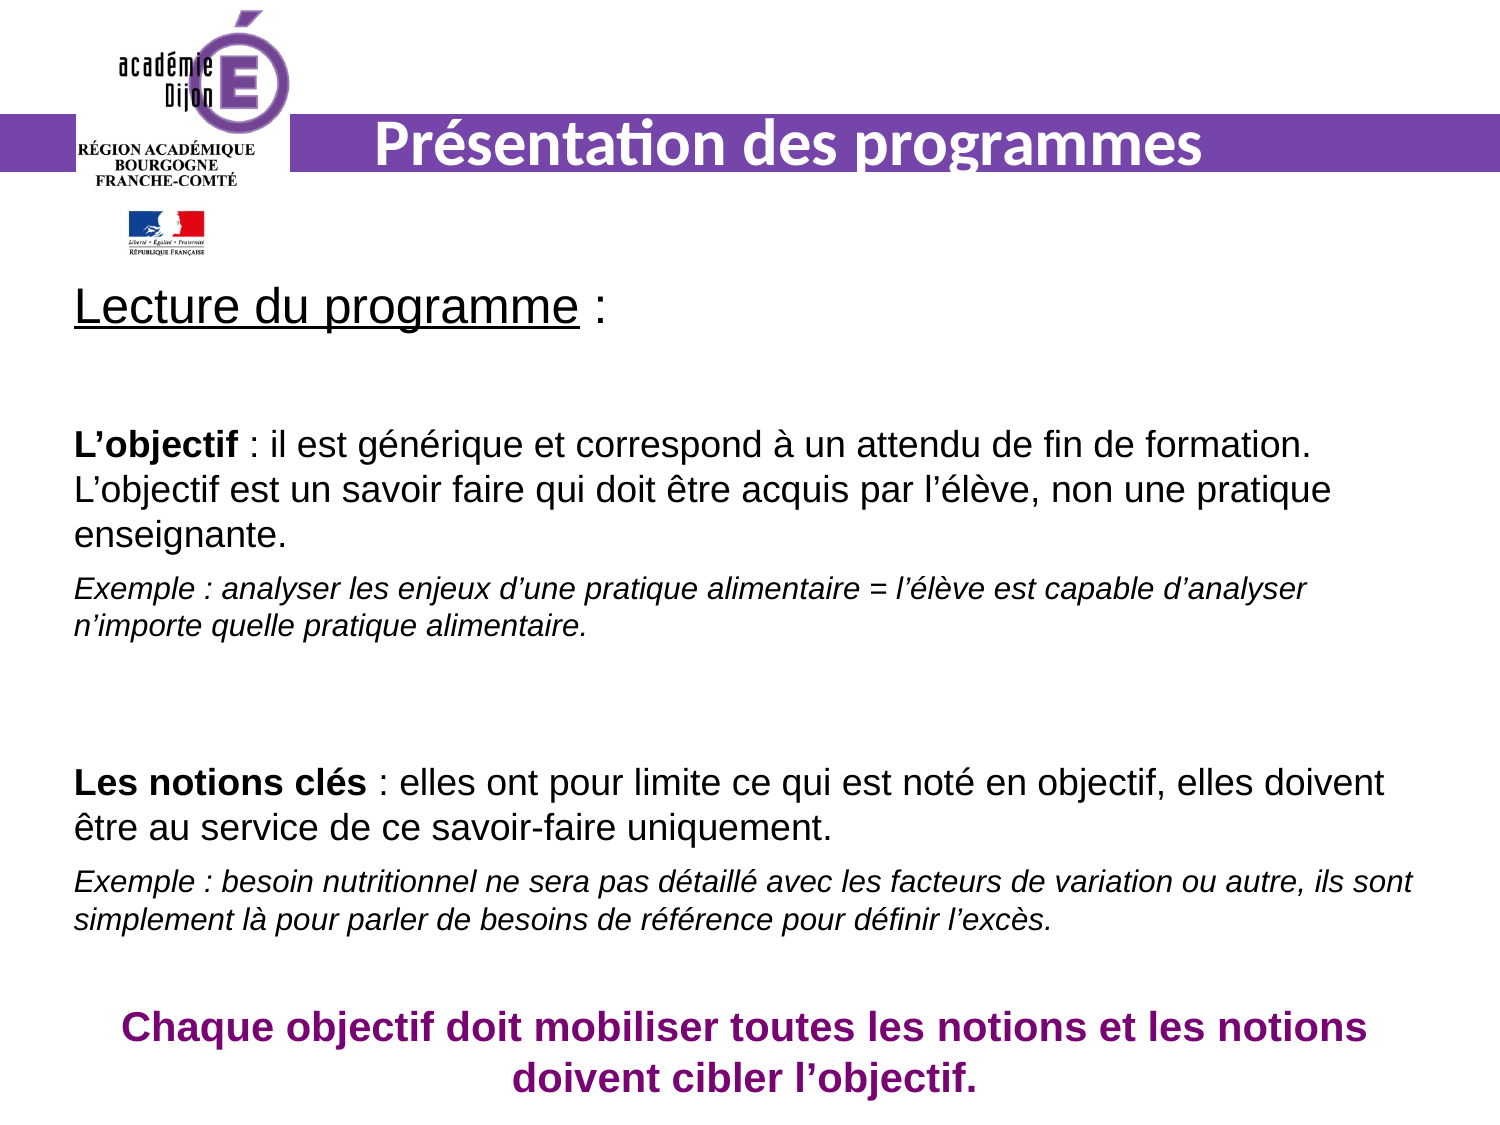

Présentation des programmes
Lecture du programme :
L’objectif : il est générique et correspond à un attendu de fin de formation.
L’objectif est un savoir faire qui doit être acquis par l’élève, non une pratique enseignante.
Exemple : analyser les enjeux d’une pratique alimentaire = l’élève est capable d’analyser n’importe quelle pratique alimentaire.
Les notions clés : elles ont pour limite ce qui est noté en objectif, elles doivent être au service de ce savoir-faire uniquement.
Exemple : besoin nutritionnel ne sera pas détaillé avec les facteurs de variation ou autre, ils sont simplement là pour parler de besoins de référence pour définir l’excès.
Chaque objectif doit mobiliser toutes les notions et les notions doivent cibler l’objectif.